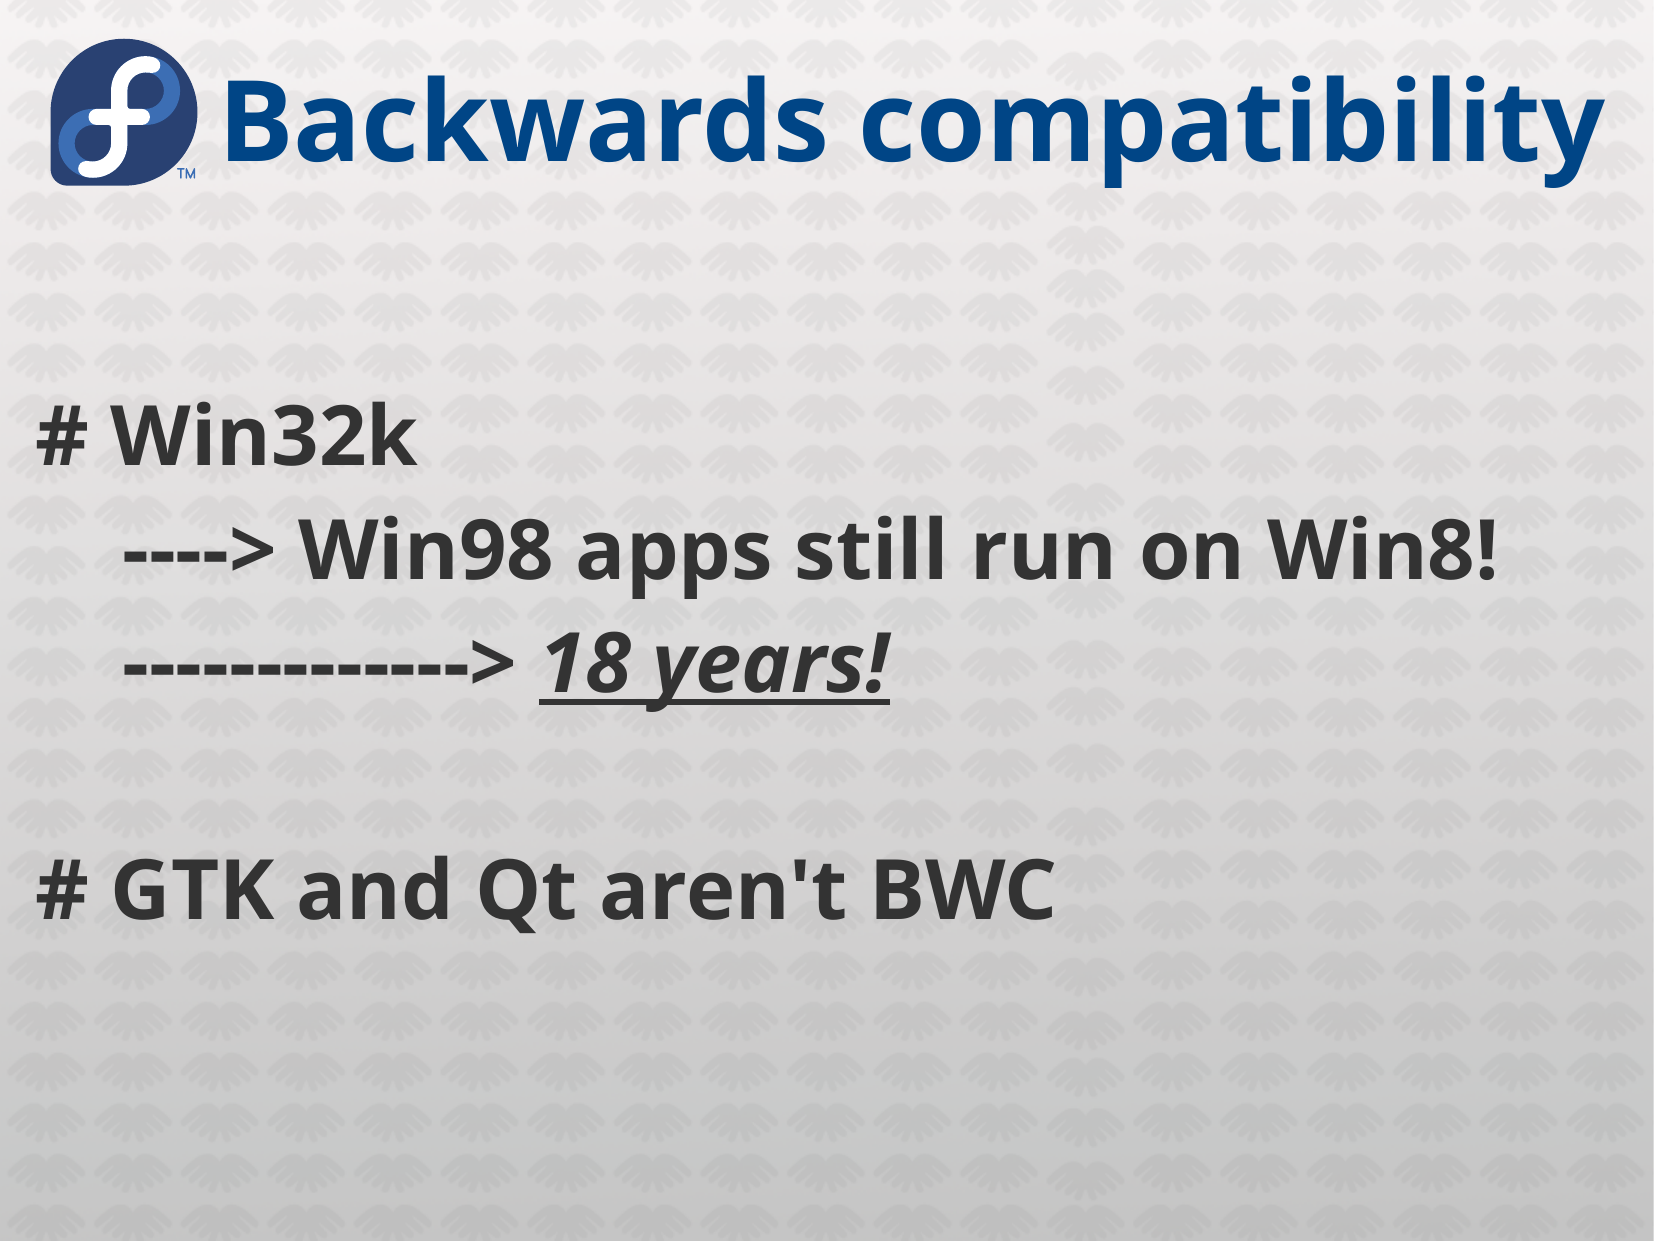

# Backwards compatibility
# Win32k
 ----> Win98 apps still run on Win8!
 -------------> 18 years!
# GTK and Qt aren't BWC